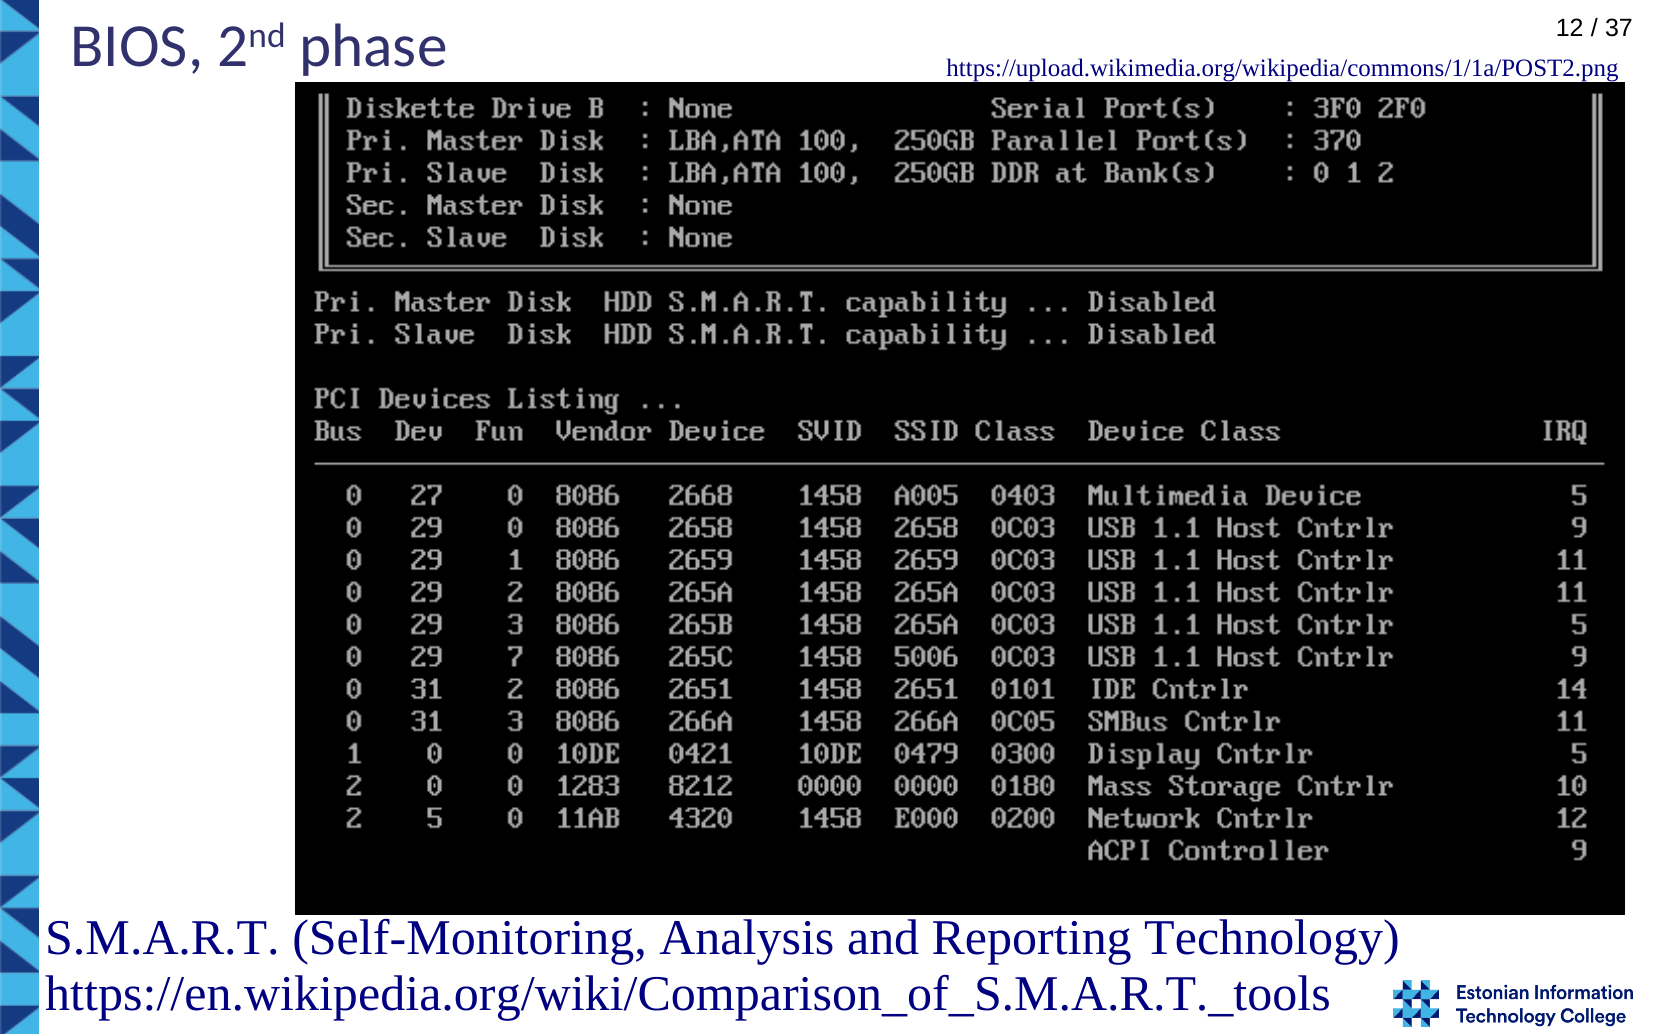

# BIOS, 2nd phase
https://upload.wikimedia.org/wikipedia/commons/1/1a/POST2.png
S.M.A.R.T. (Self-Monitoring, Analysis and Reporting Technology)
https://en.wikipedia.org/wiki/Comparison_of_S.M.A.R.T._tools